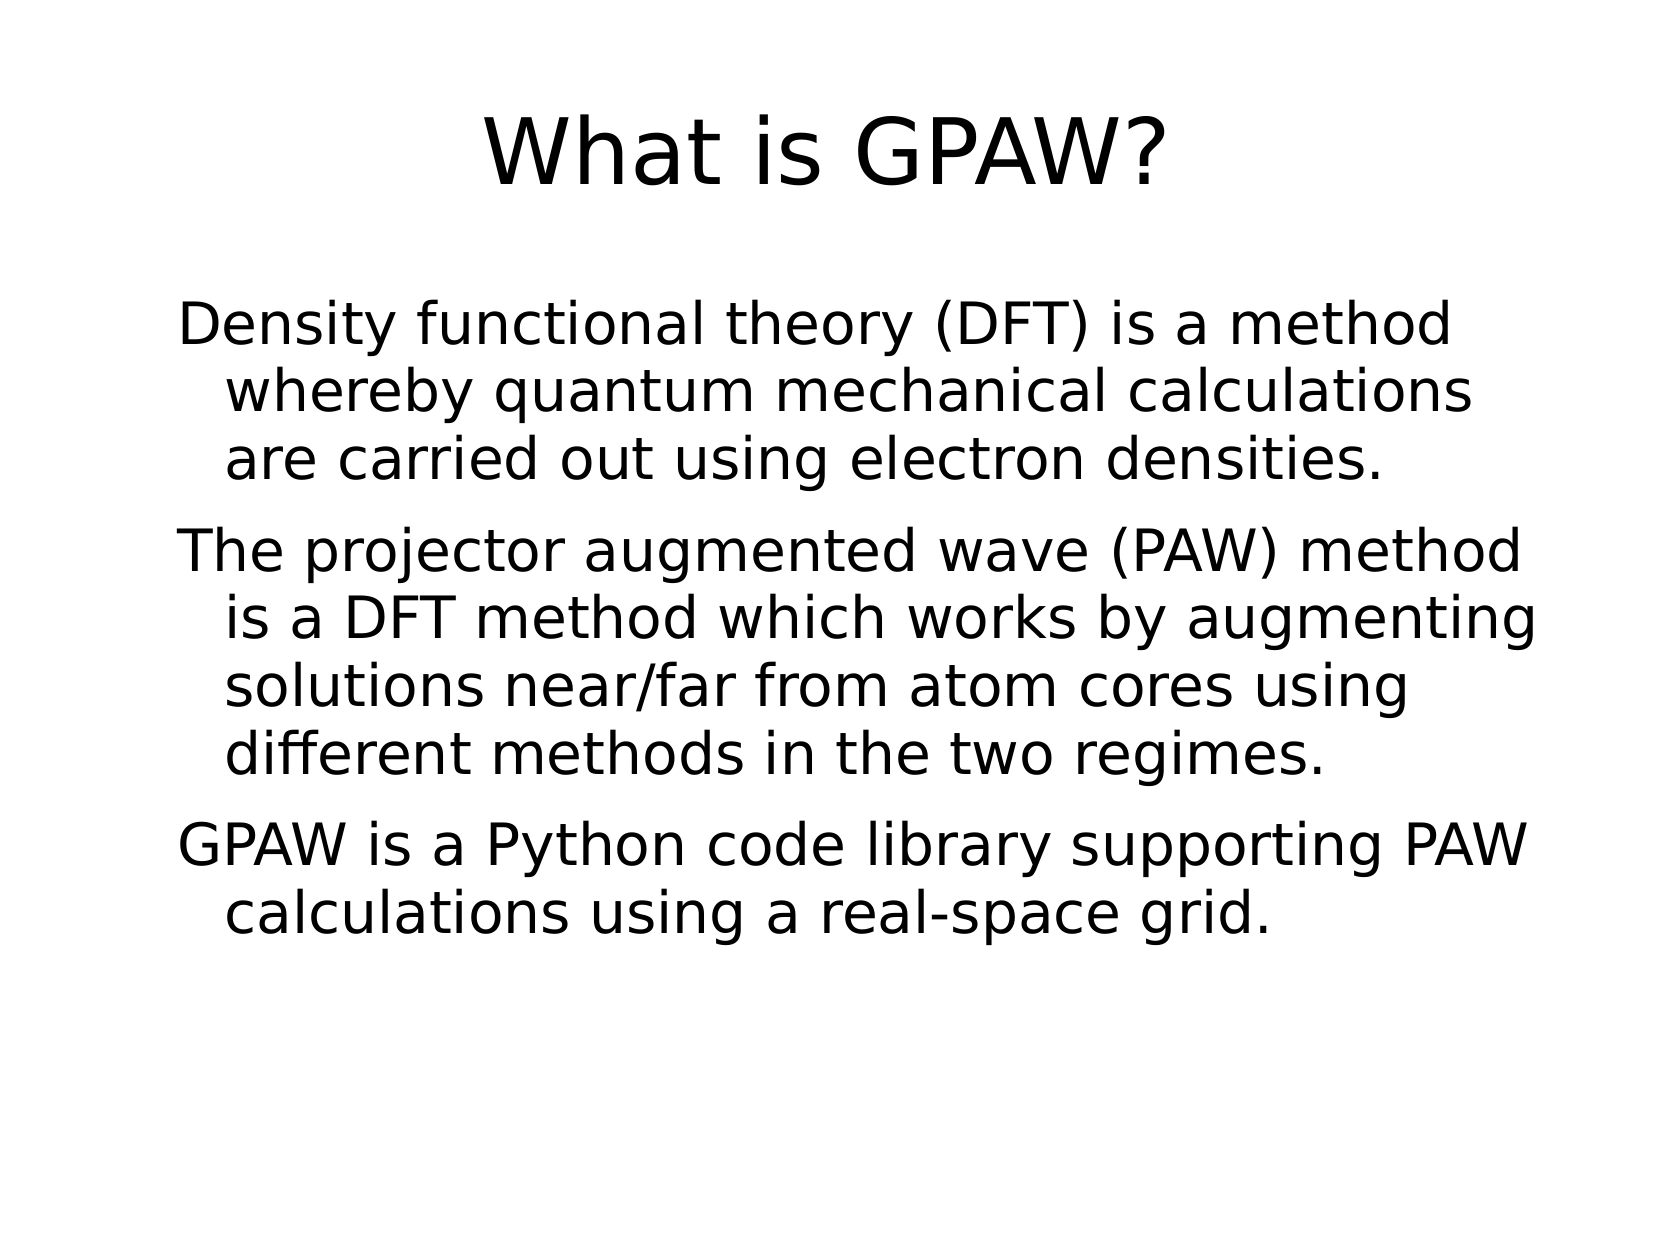

# What is GPAW?
Density functional theory (DFT) is a method whereby quantum mechanical calculations are carried out using electron densities.
The projector augmented wave (PAW) method is a DFT method which works by augmenting solutions near/far from atom cores using different methods in the two regimes.
GPAW is a Python code library supporting PAW calculations using a real-space grid.